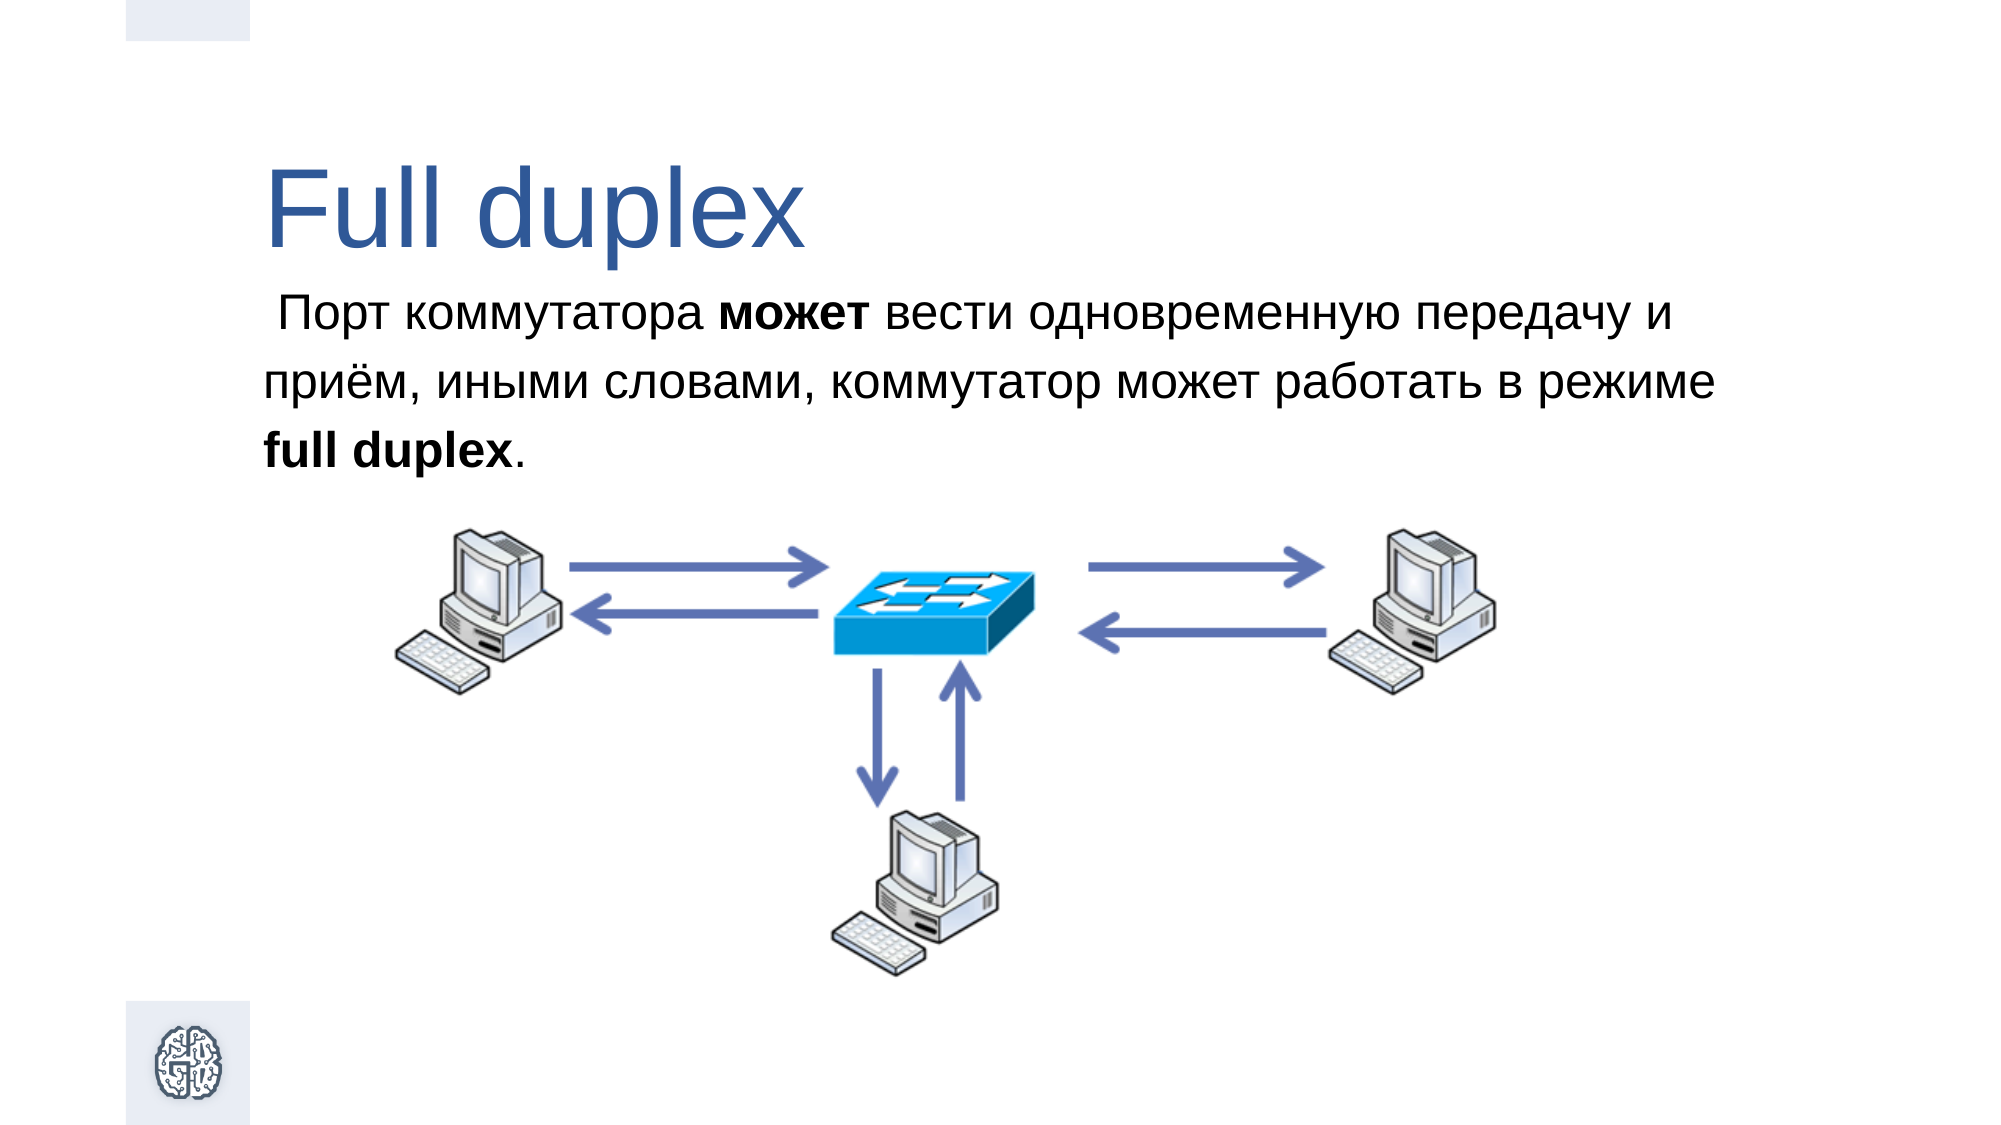

# Full duplex
 Порт коммутатора может вести одновременную передачу и приём, иными словами, коммутатор может работать в режиме full duplex.